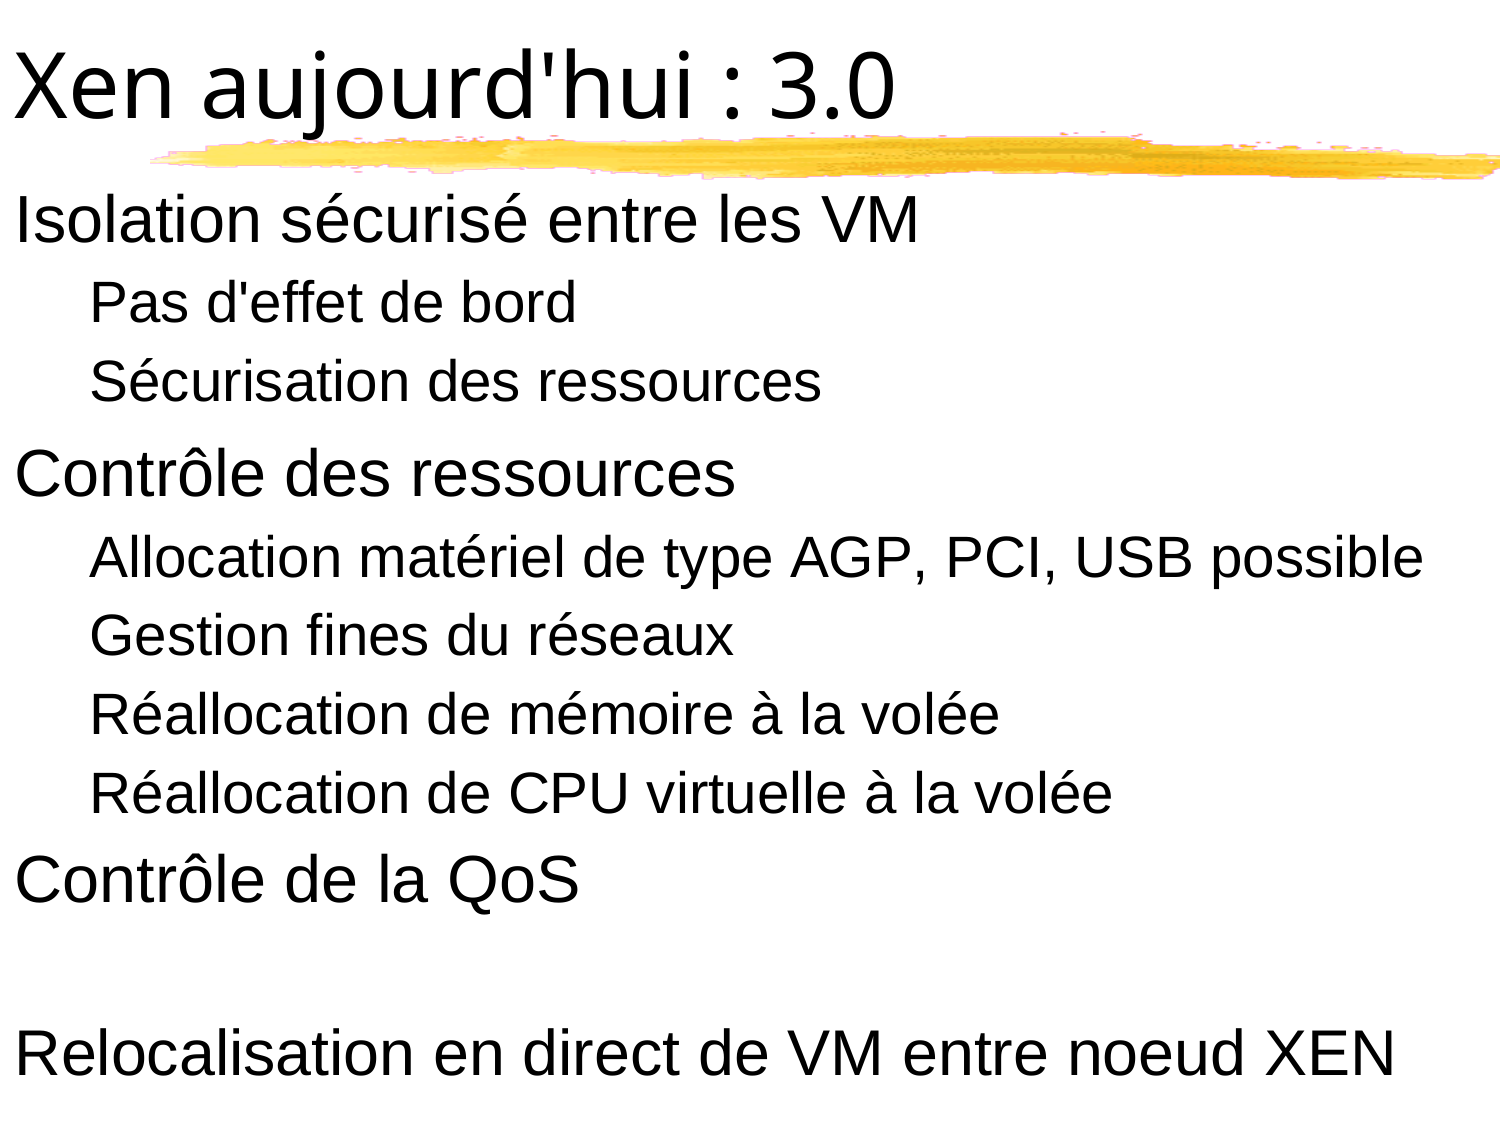

# Xen aujourd'hui : 3.0
Isolation sécurisé entre les VM
Pas d'effet de bord
Sécurisation des ressources
Contrôle des ressources
Allocation matériel de type AGP, PCI, USB possible
Gestion fines du réseaux
Réallocation de mémoire à la volée
Réallocation de CPU virtuelle à la volée
Contrôle de la QoS
Relocalisation en direct de VM entre noeud XEN